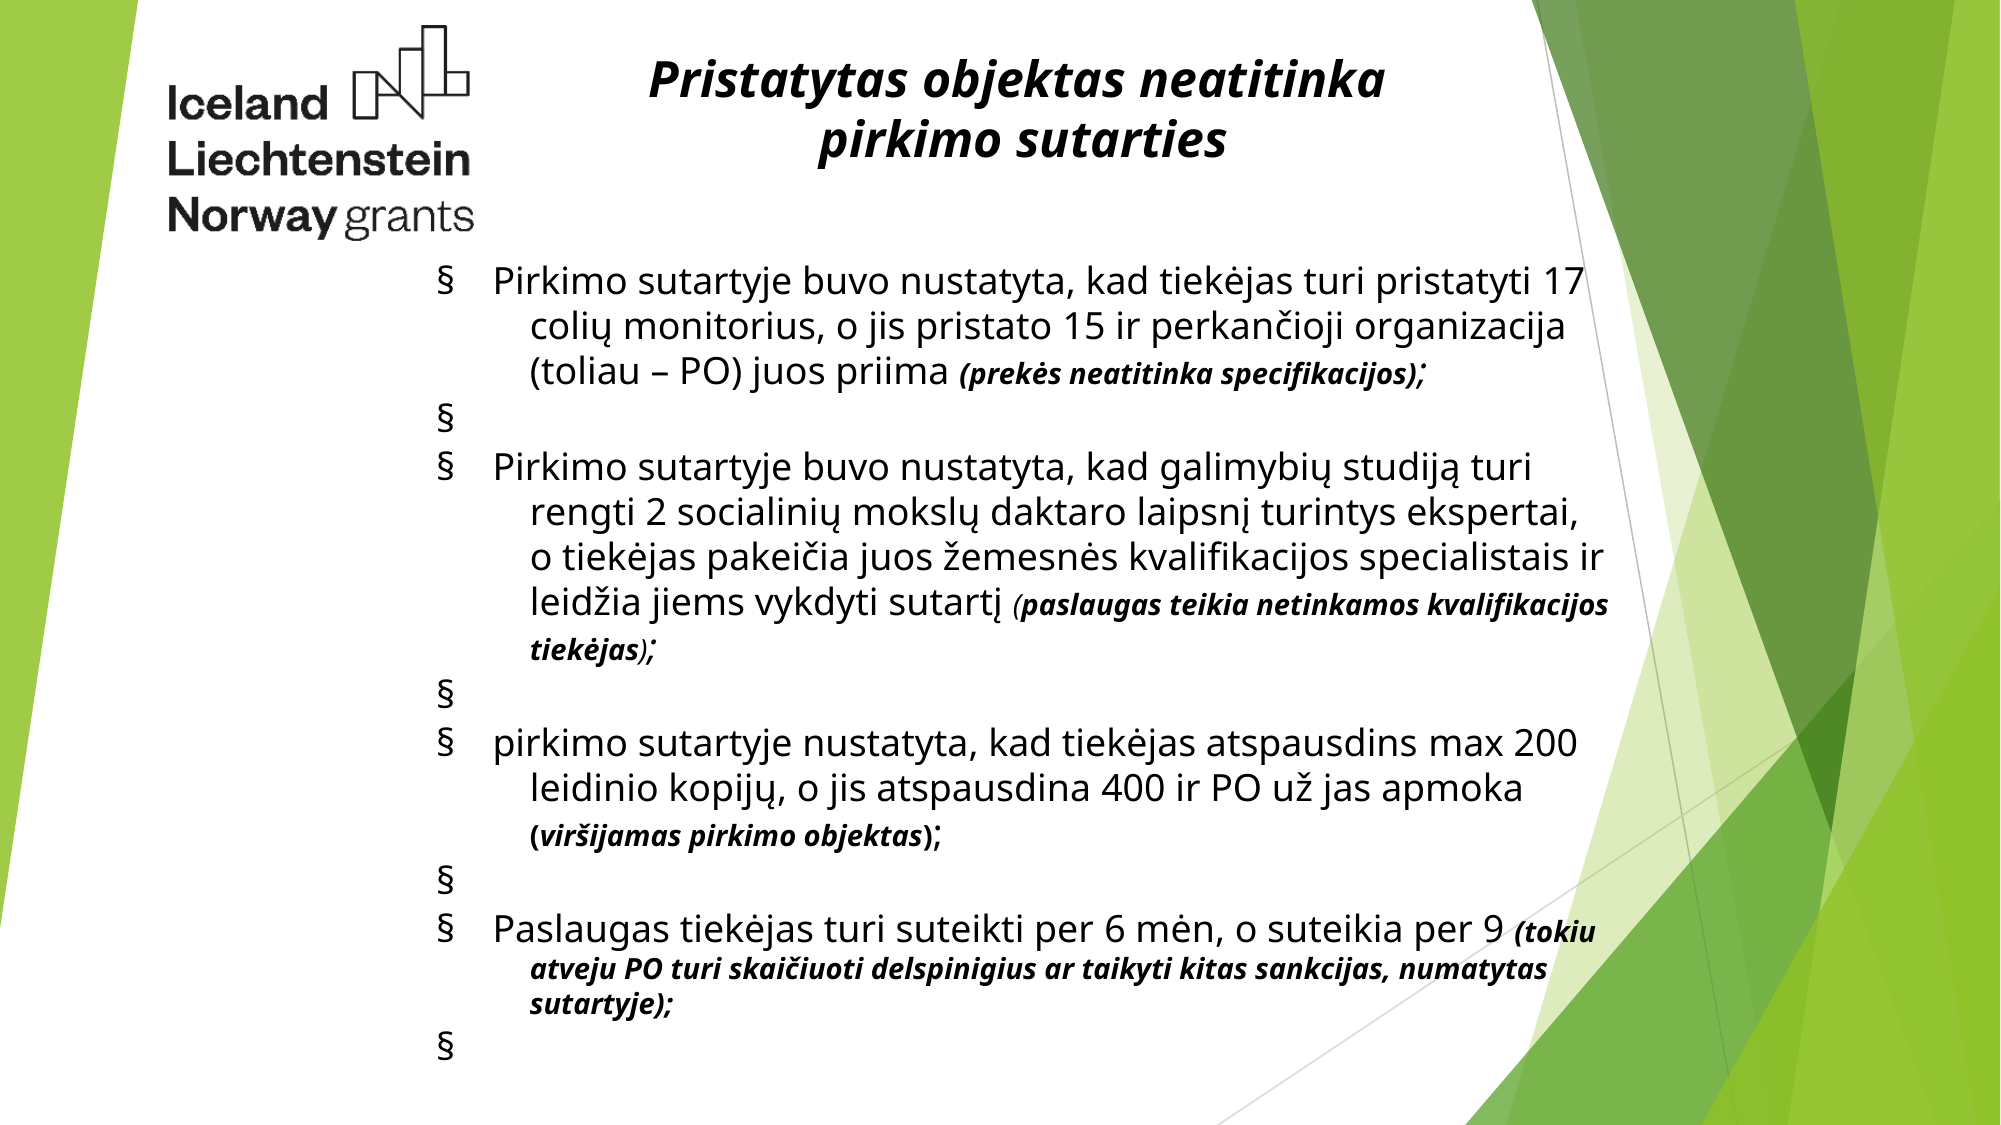

Pristatytas objektas neatitinka
pirkimo sutarties
 Pirkimo sutartyje buvo nustatyta, kad tiekėjas turi pristatyti 17 colių monitorius, o jis pristato 15 ir perkančioji organizacija (toliau – PO) juos priima (prekės neatitinka specifikacijos);
 Pirkimo sutartyje buvo nustatyta, kad galimybių studiją turi rengti 2 socialinių mokslų daktaro laipsnį turintys ekspertai, o tiekėjas pakeičia juos žemesnės kvalifikacijos specialistais ir leidžia jiems vykdyti sutartį (paslaugas teikia netinkamos kvalifikacijos tiekėjas);
 pirkimo sutartyje nustatyta, kad tiekėjas atspausdins max 200 leidinio kopijų, o jis atspausdina 400 ir PO už jas apmoka (viršijamas pirkimo objektas);
 Paslaugas tiekėjas turi suteikti per 6 mėn, o suteikia per 9 (tokiu atveju PO turi skaičiuoti delspinigius ar taikyti kitas sankcijas, numatytas sutartyje);